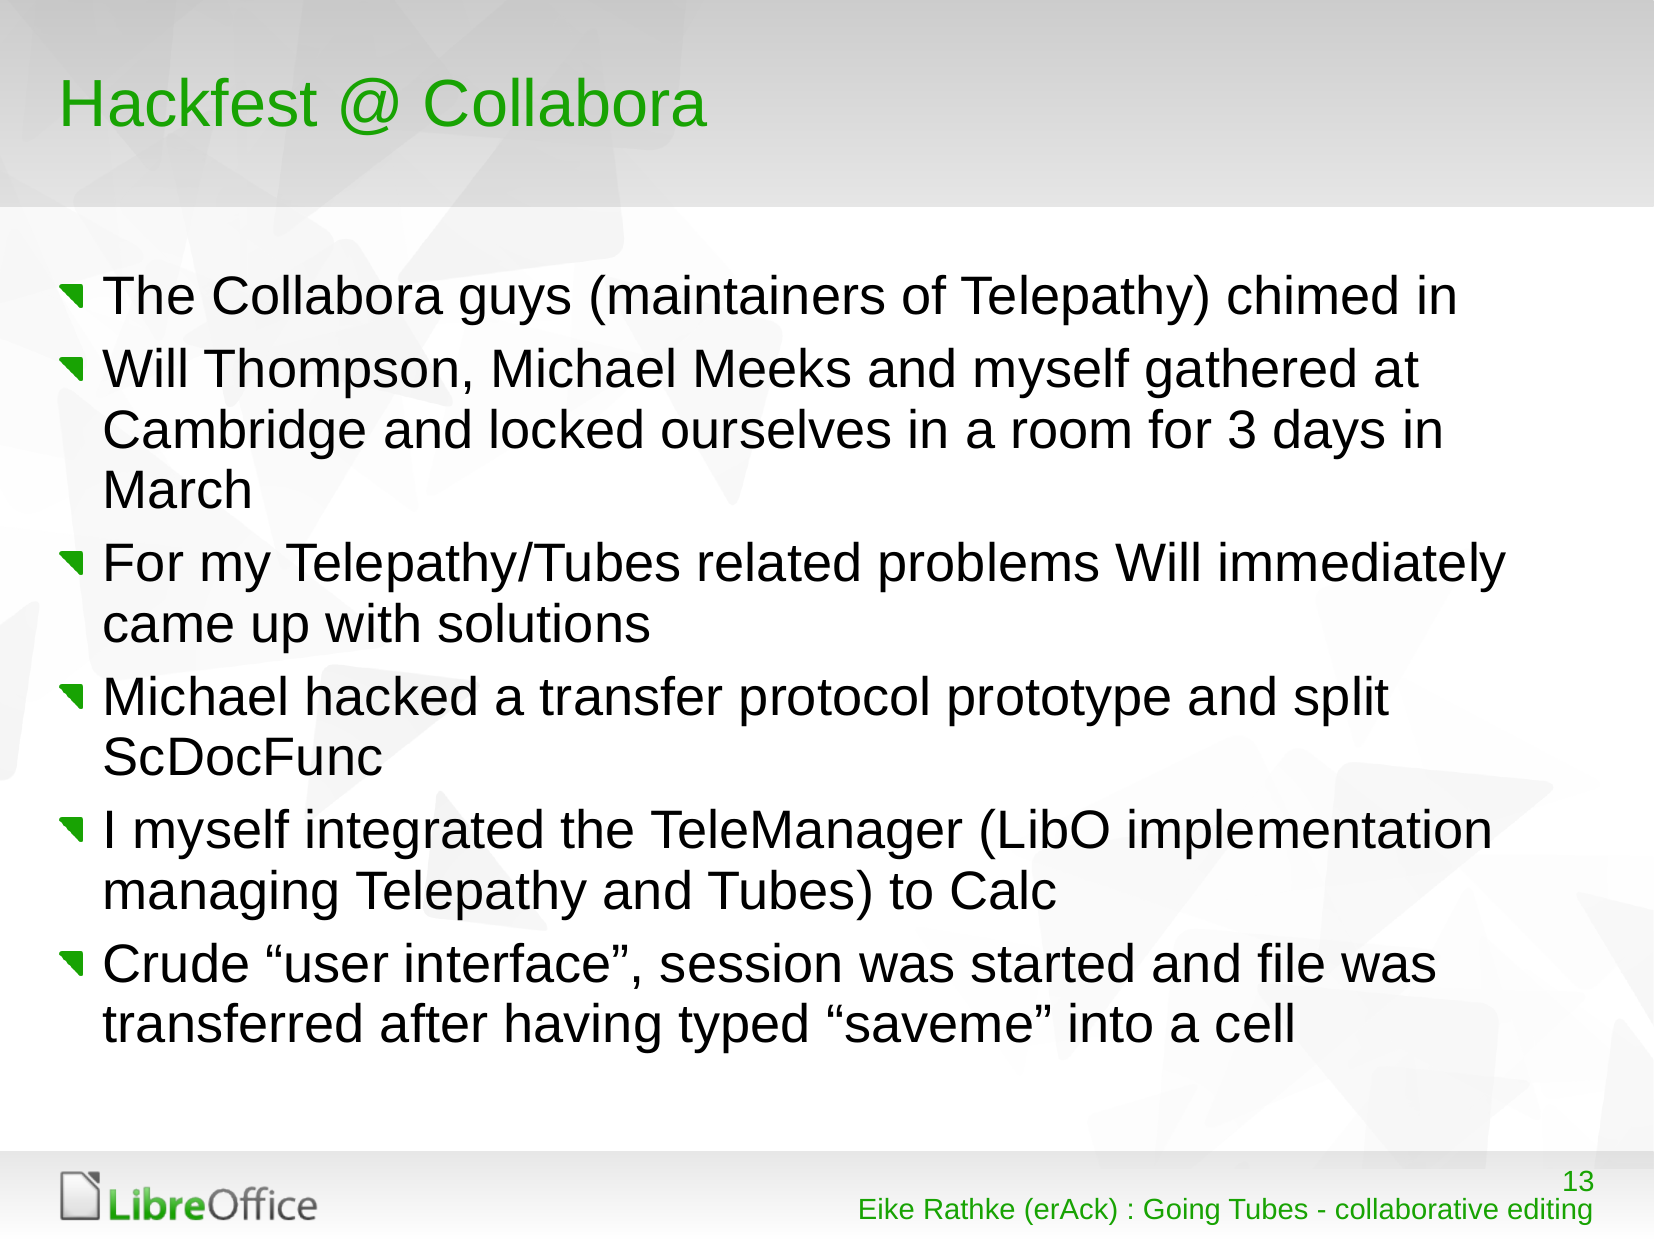

# Hackfest @ Collabora
The Collabora guys (maintainers of Telepathy) chimed in
Will Thompson, Michael Meeks and myself gathered at Cambridge and locked ourselves in a room for 3 days in March
For my Telepathy/Tubes related problems Will immediately came up with solutions
Michael hacked a transfer protocol prototype and split ScDocFunc
I myself integrated the TeleManager (LibO implementation managing Telepathy and Tubes) to Calc
Crude “user interface”, session was started and file was transferred after having typed “saveme” into a cell
13
Eike Rathke (erAck) : Going Tubes - collaborative editing